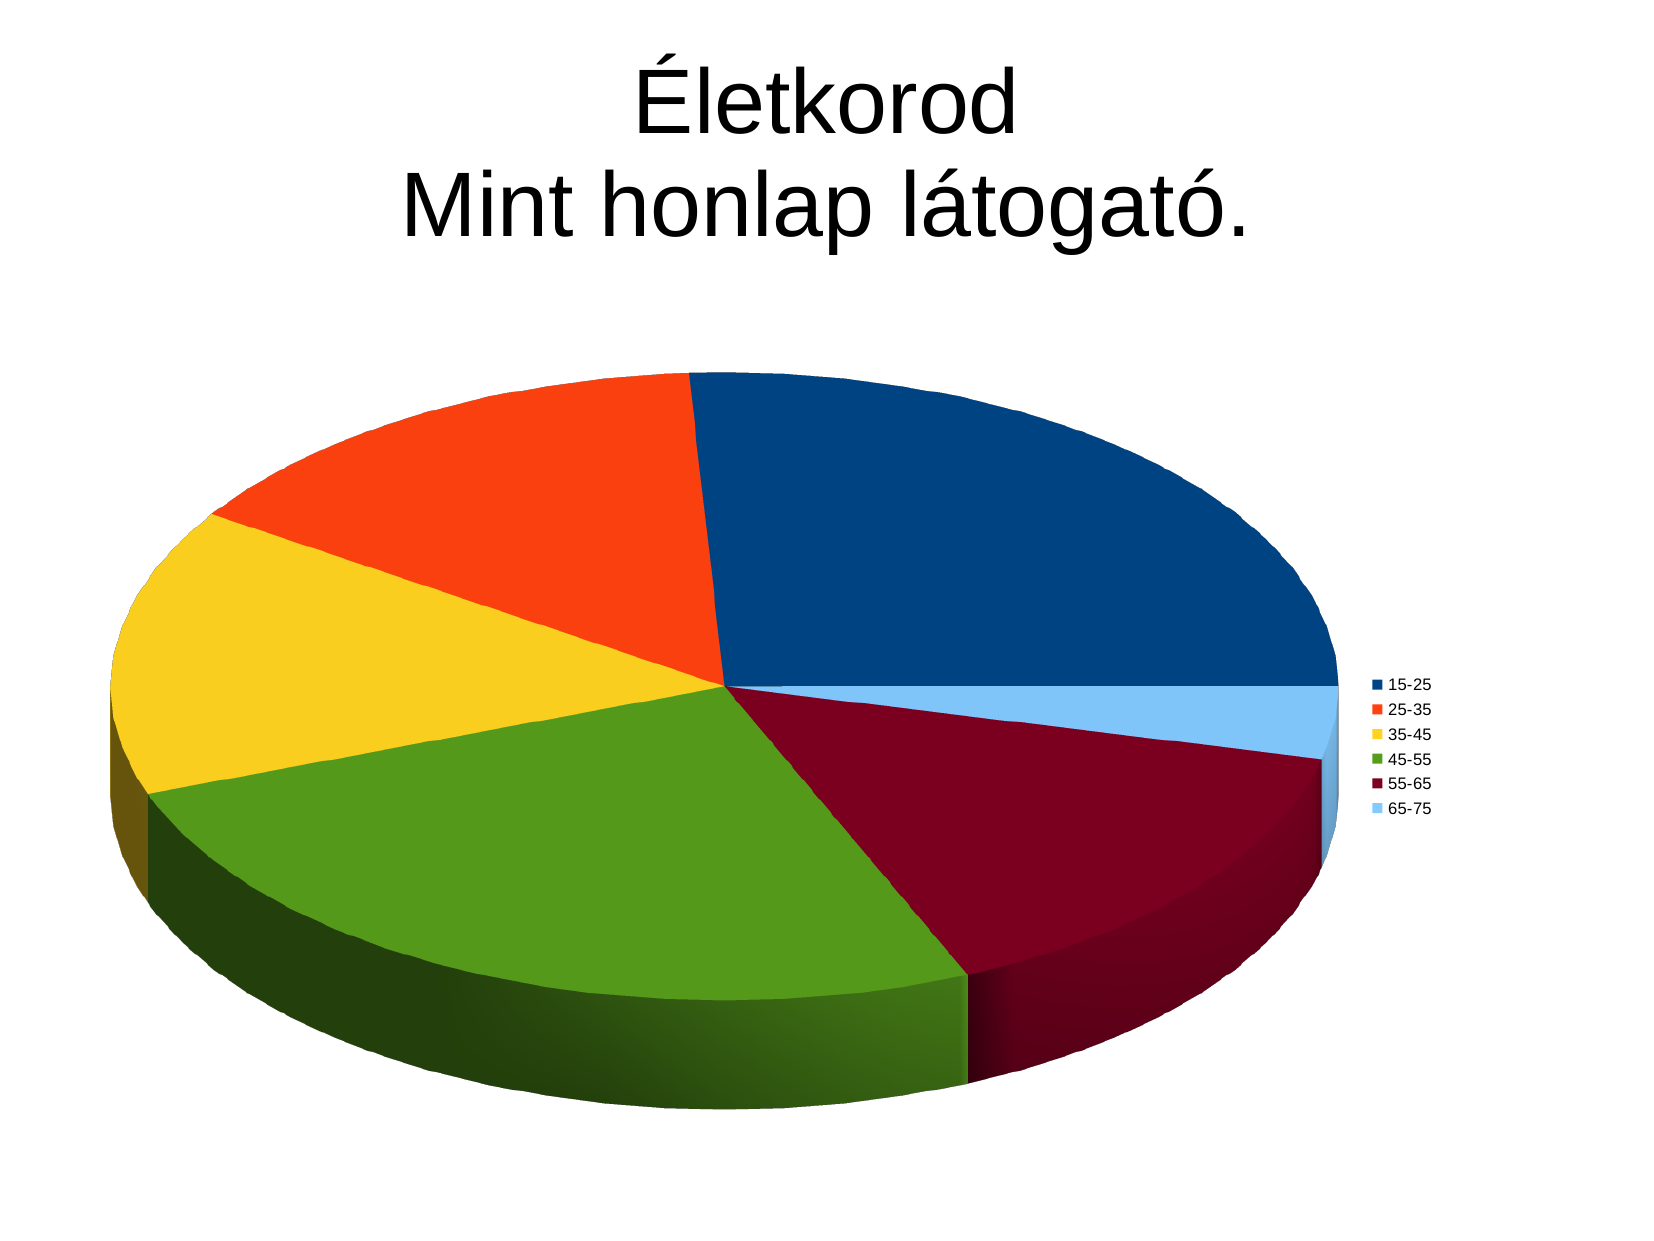

# Életkorod Mint honlap látogató.
[unsupported chart]
Európai Méhész